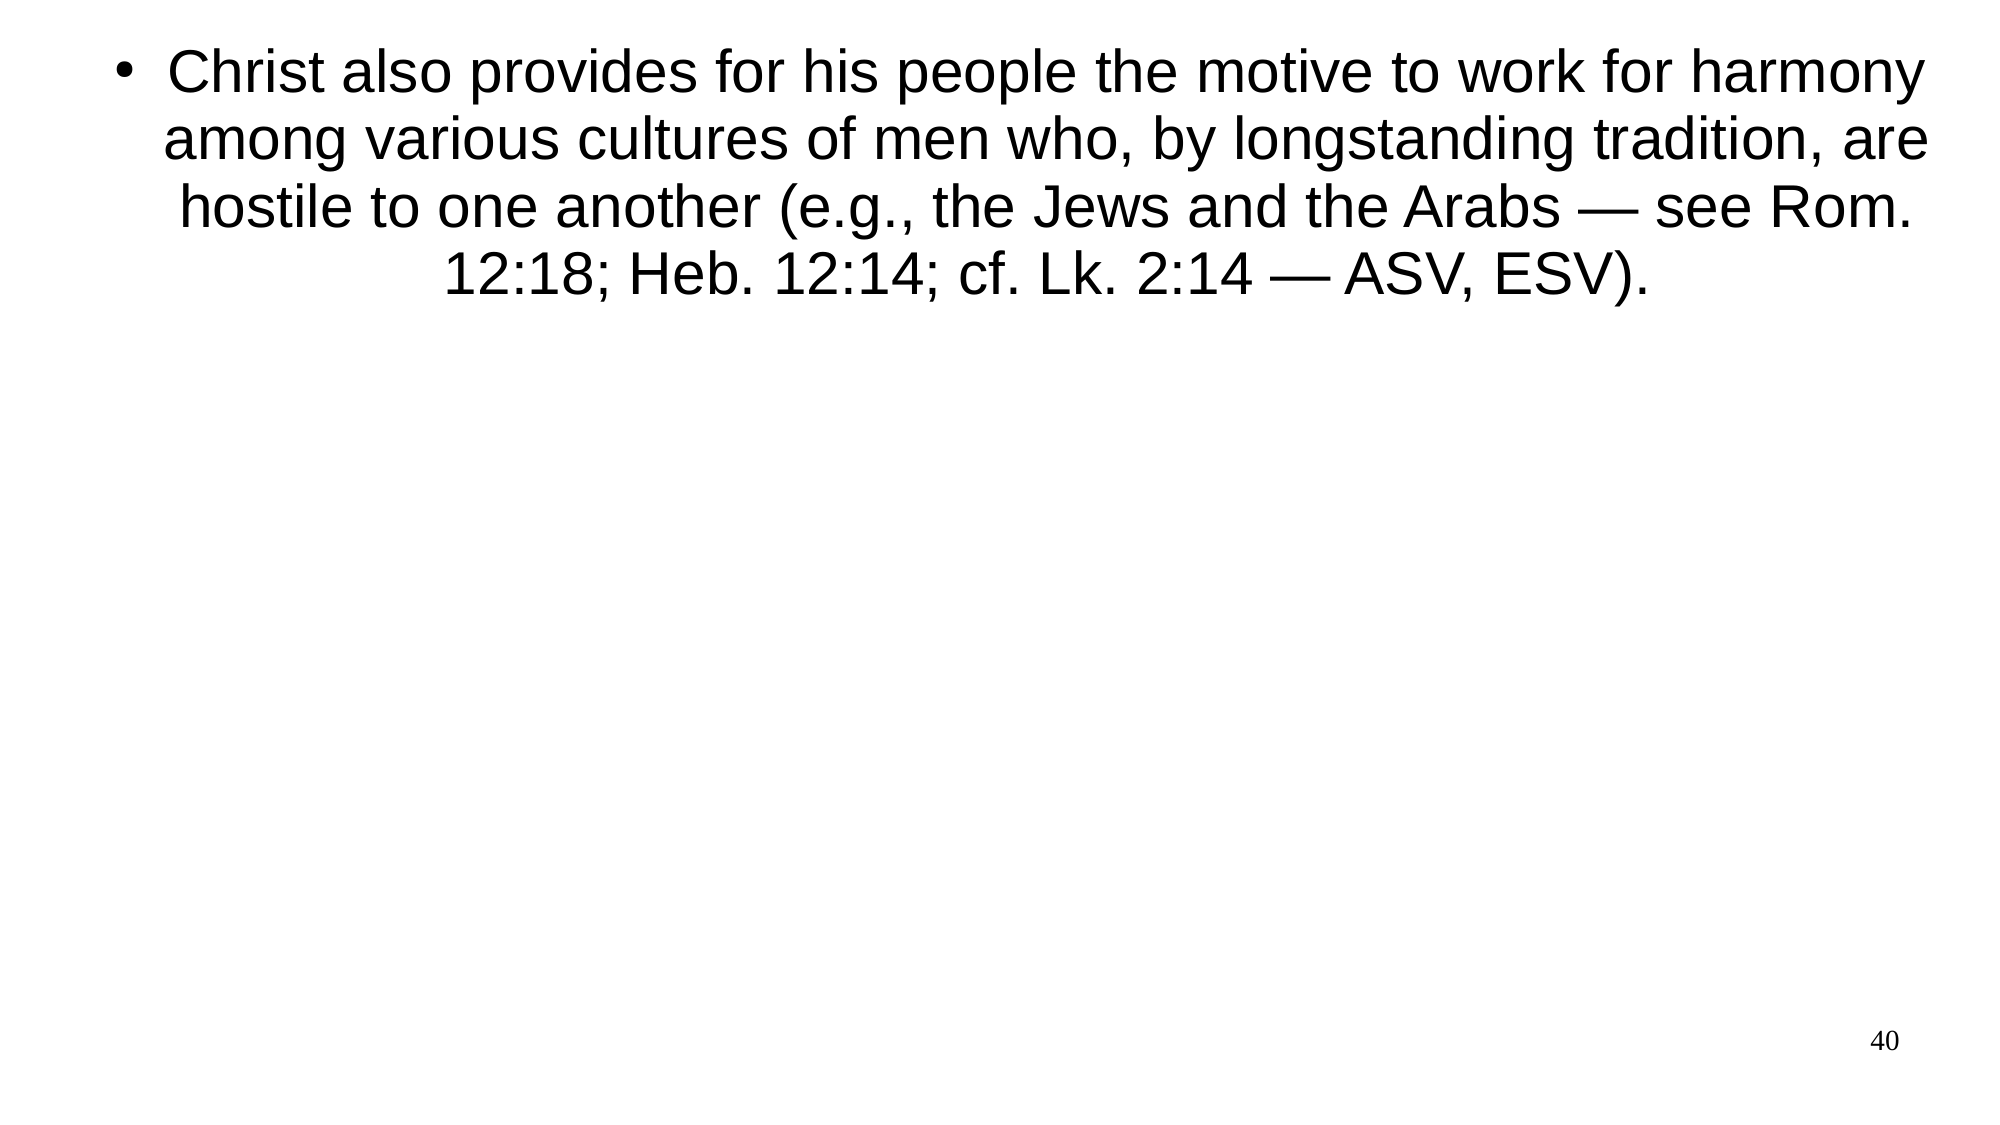

# Christ also provides for his people the motive to work for harmony among various cultures of men who, by longstanding tradition, are hostile to one another (e.g., the Jews and the Arabs — see Rom. 12:18; Heb. 12:14; cf. Lk. 2:14 — ASV, ESV).
40